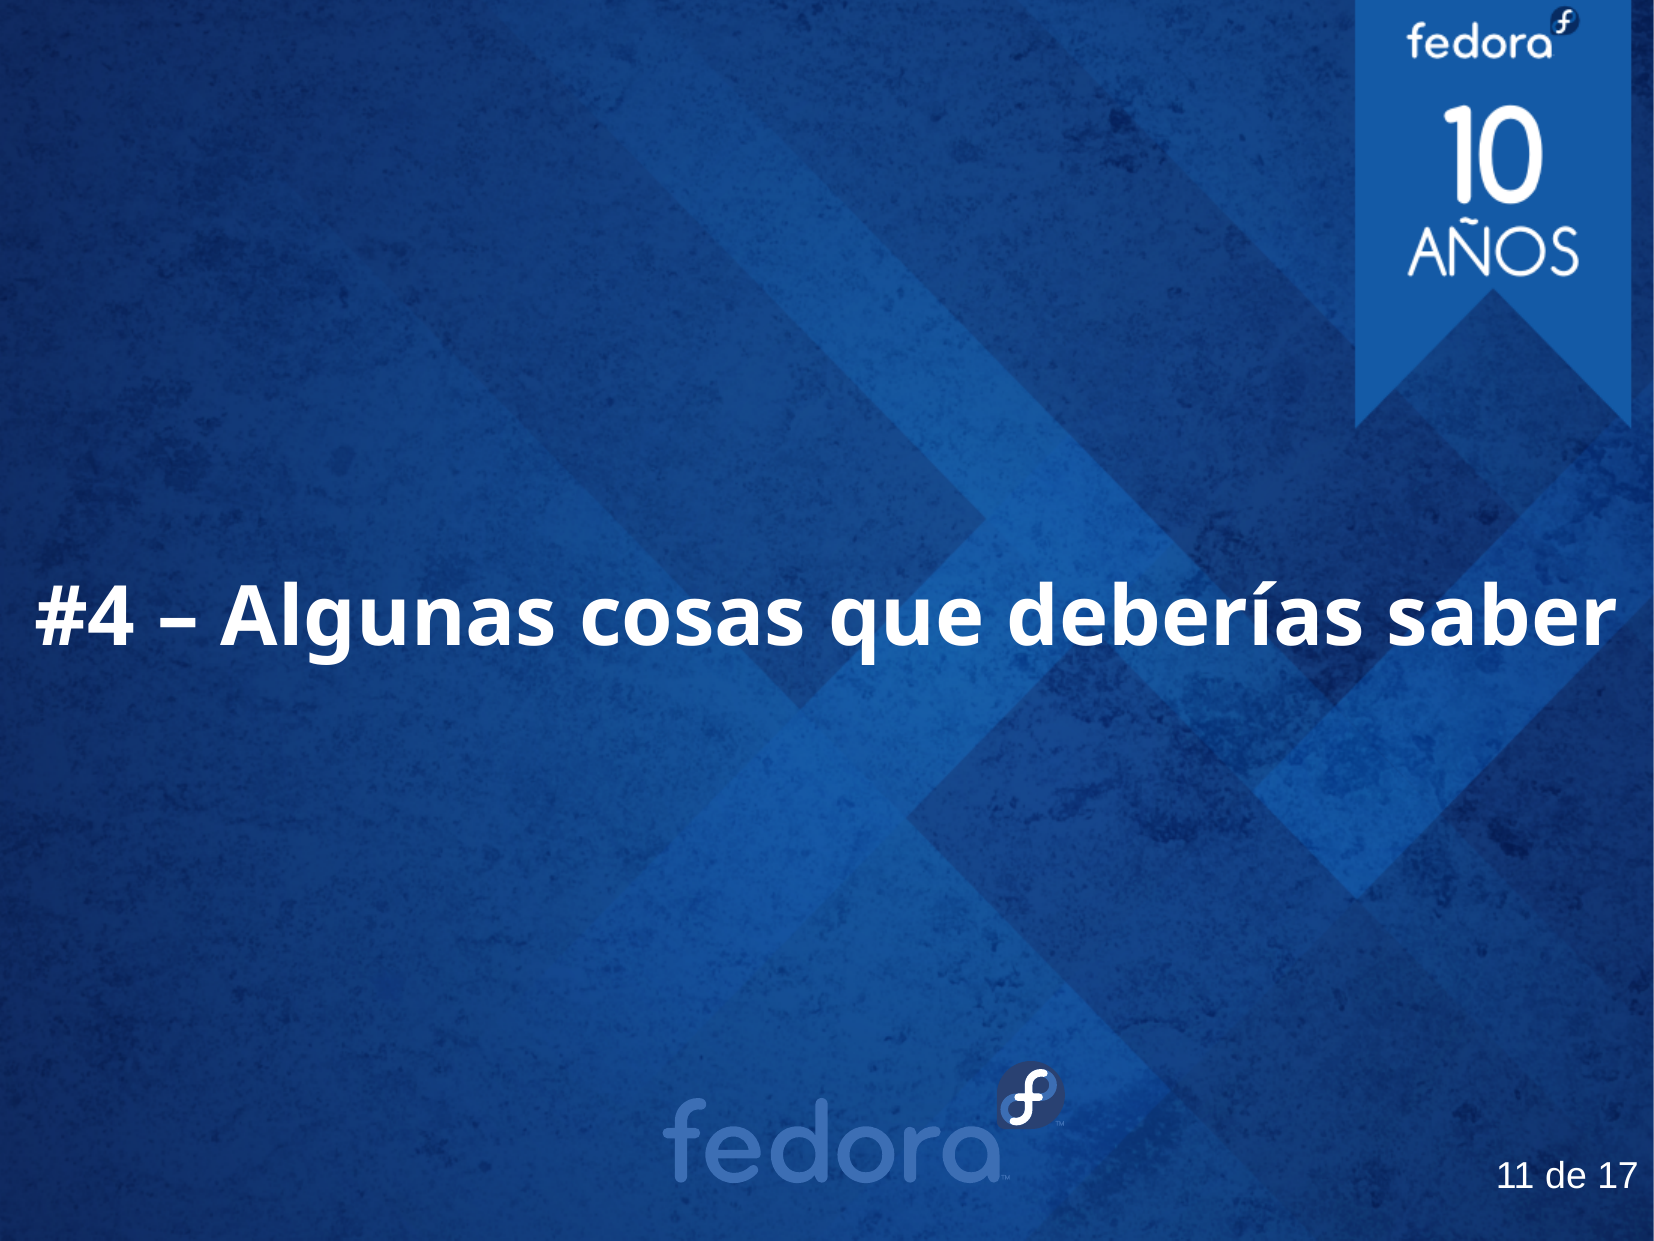

# #4 – Algunas cosas que deberías saber
 de 17